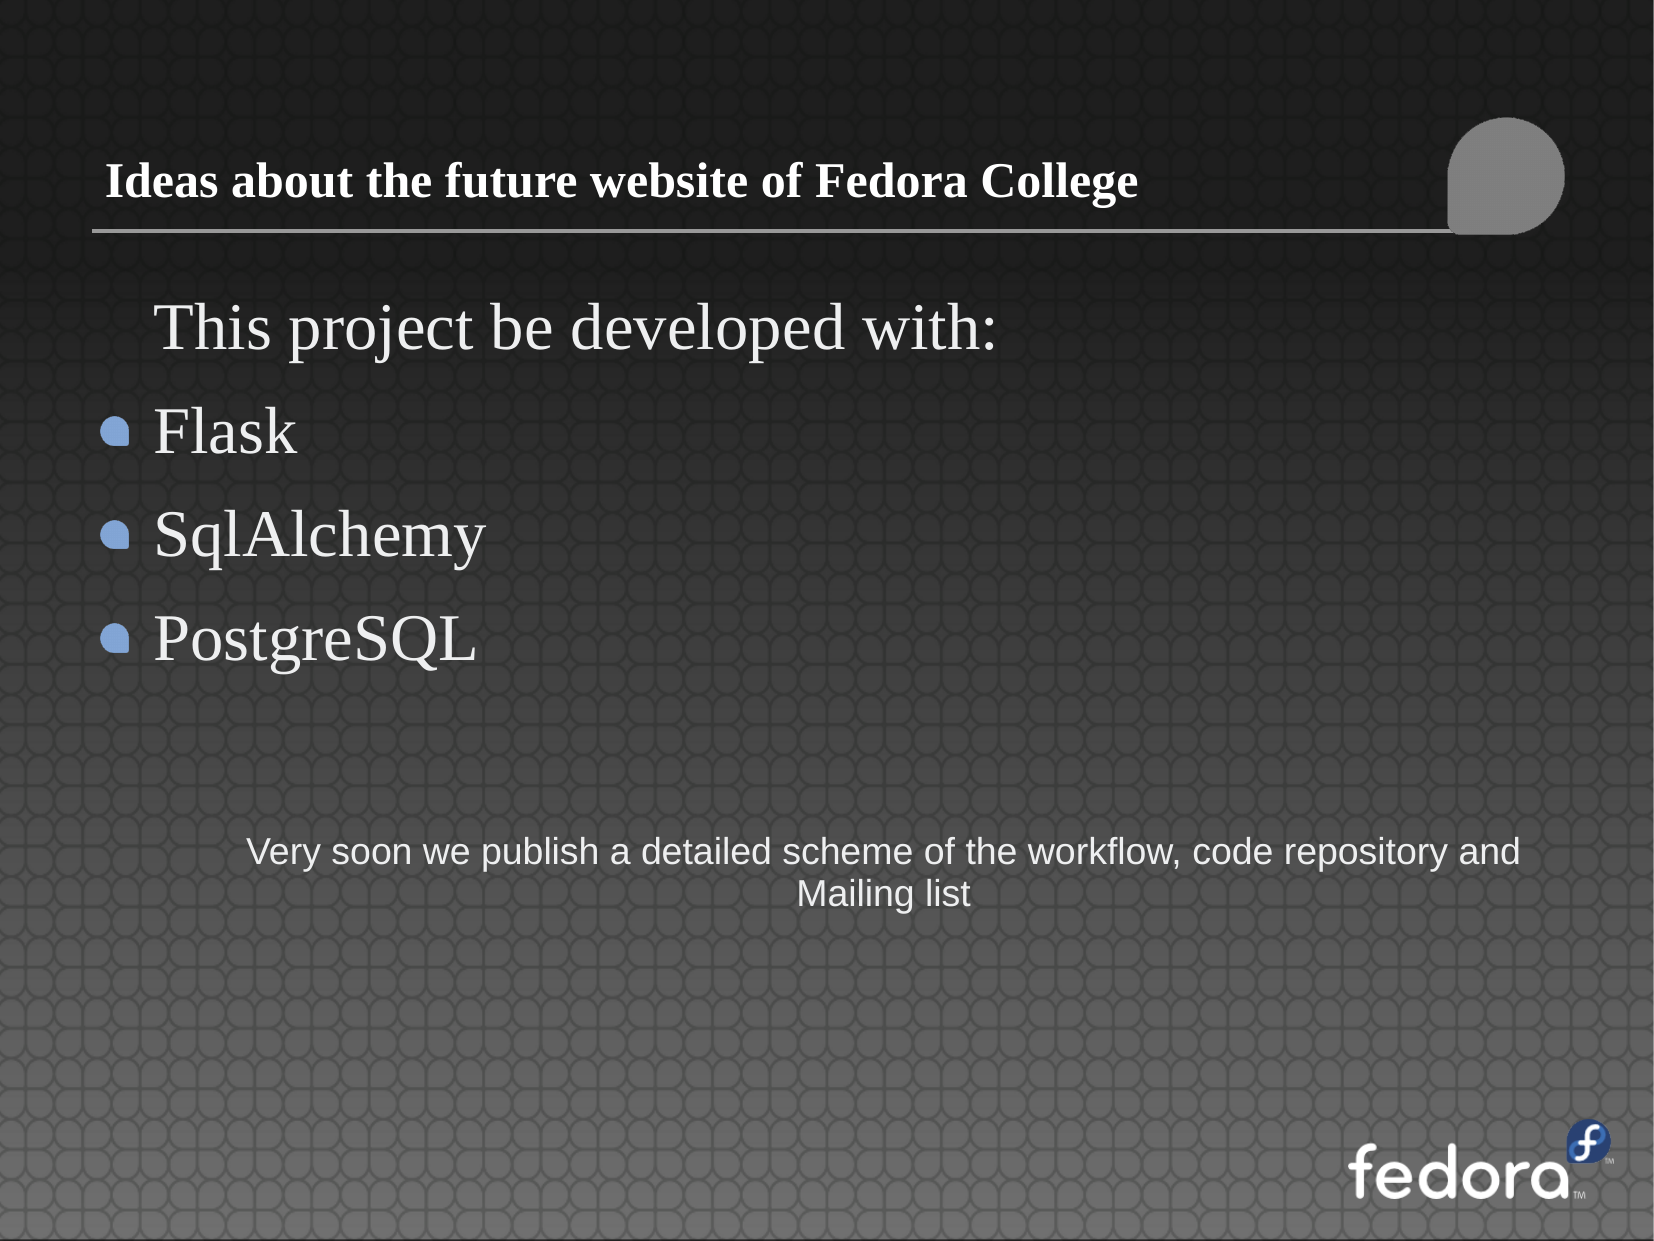

# Ideas about the future website of Fedora College
This project be developed with:
Flask
SqlAlchemy
PostgreSQL
Very soon we publish a detailed scheme of the workflow, code repository and
Mailing list